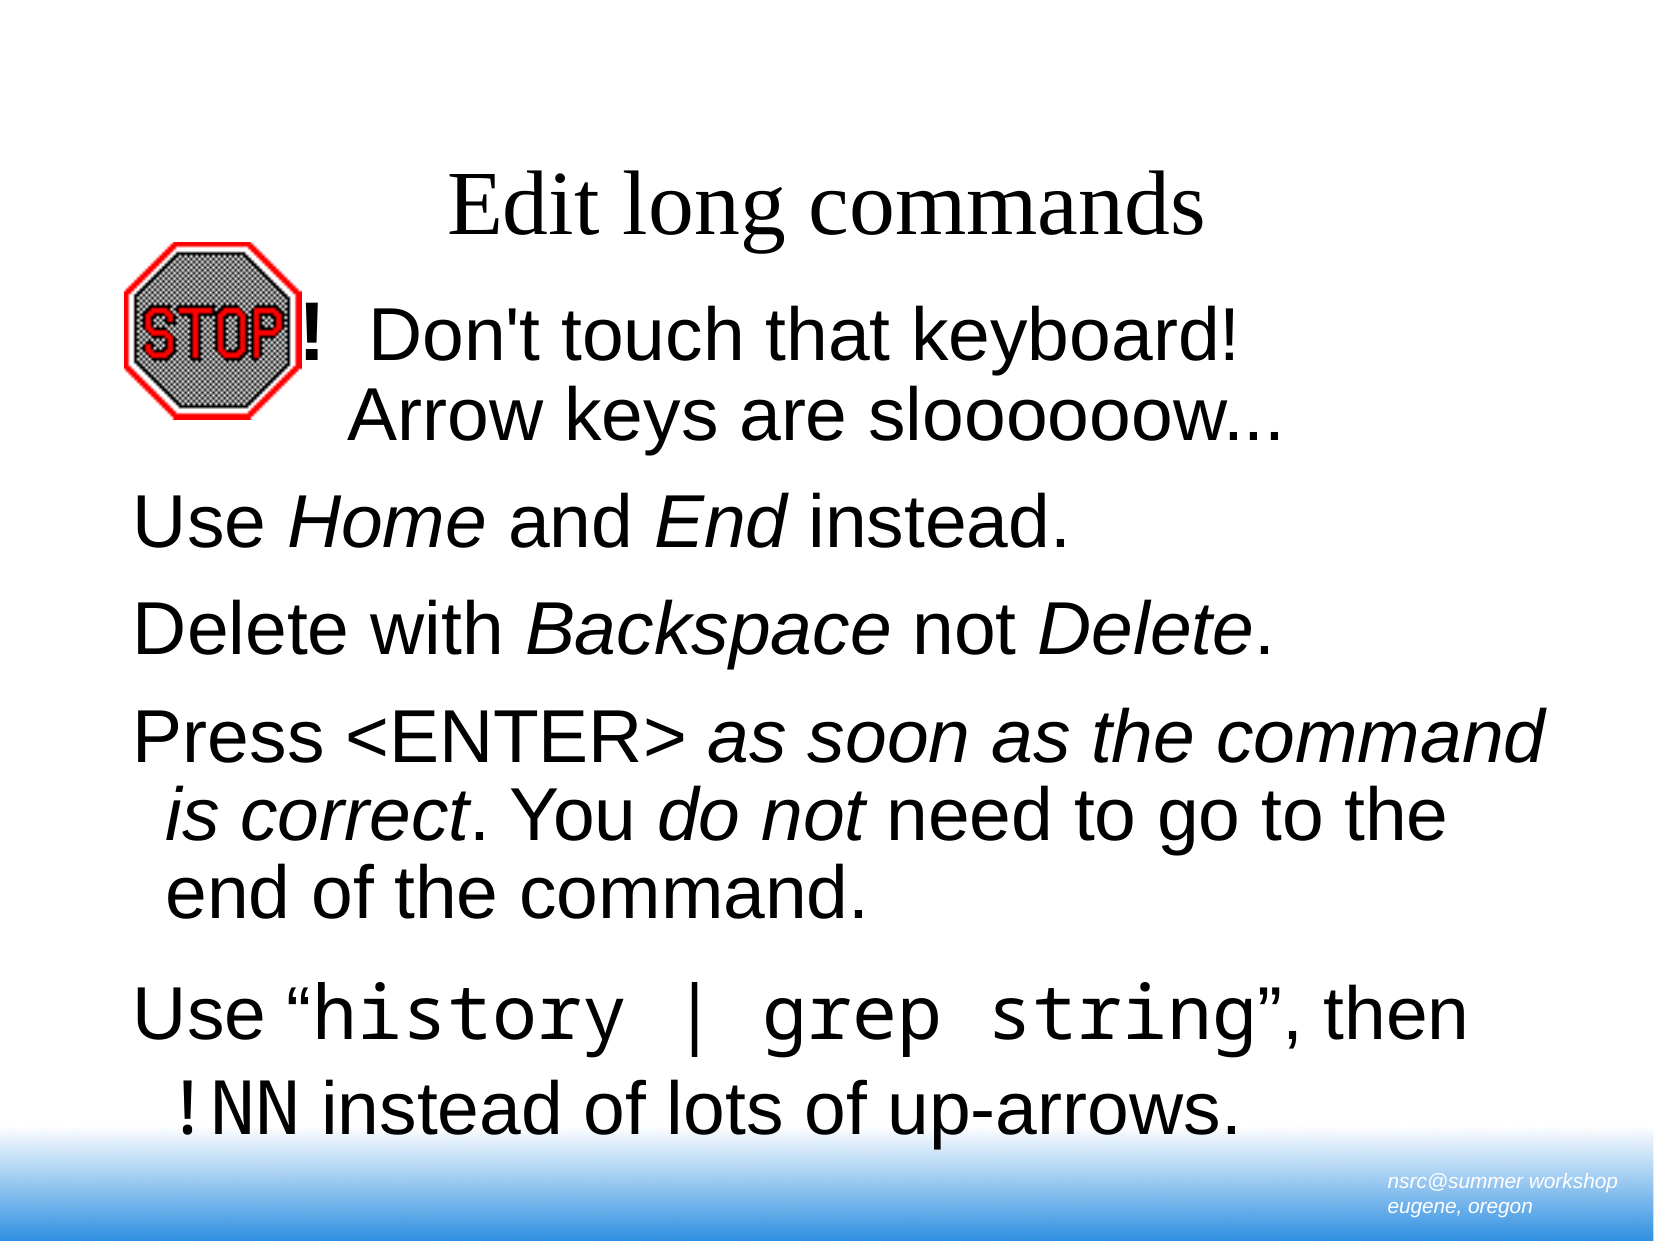

# Edit long commands
 ! Don't touch that keyboard!
 Arrow keys are sloooooow...
 Use Home and End instead.
 Delete with Backspace not Delete.
 Press <ENTER> as soon as the command is correct. You do not need to go to the end of the command.
 Use “history | grep string”, then
!NN instead of lots of up-arrows.
nsrc@summer workshop
eugene, oregon